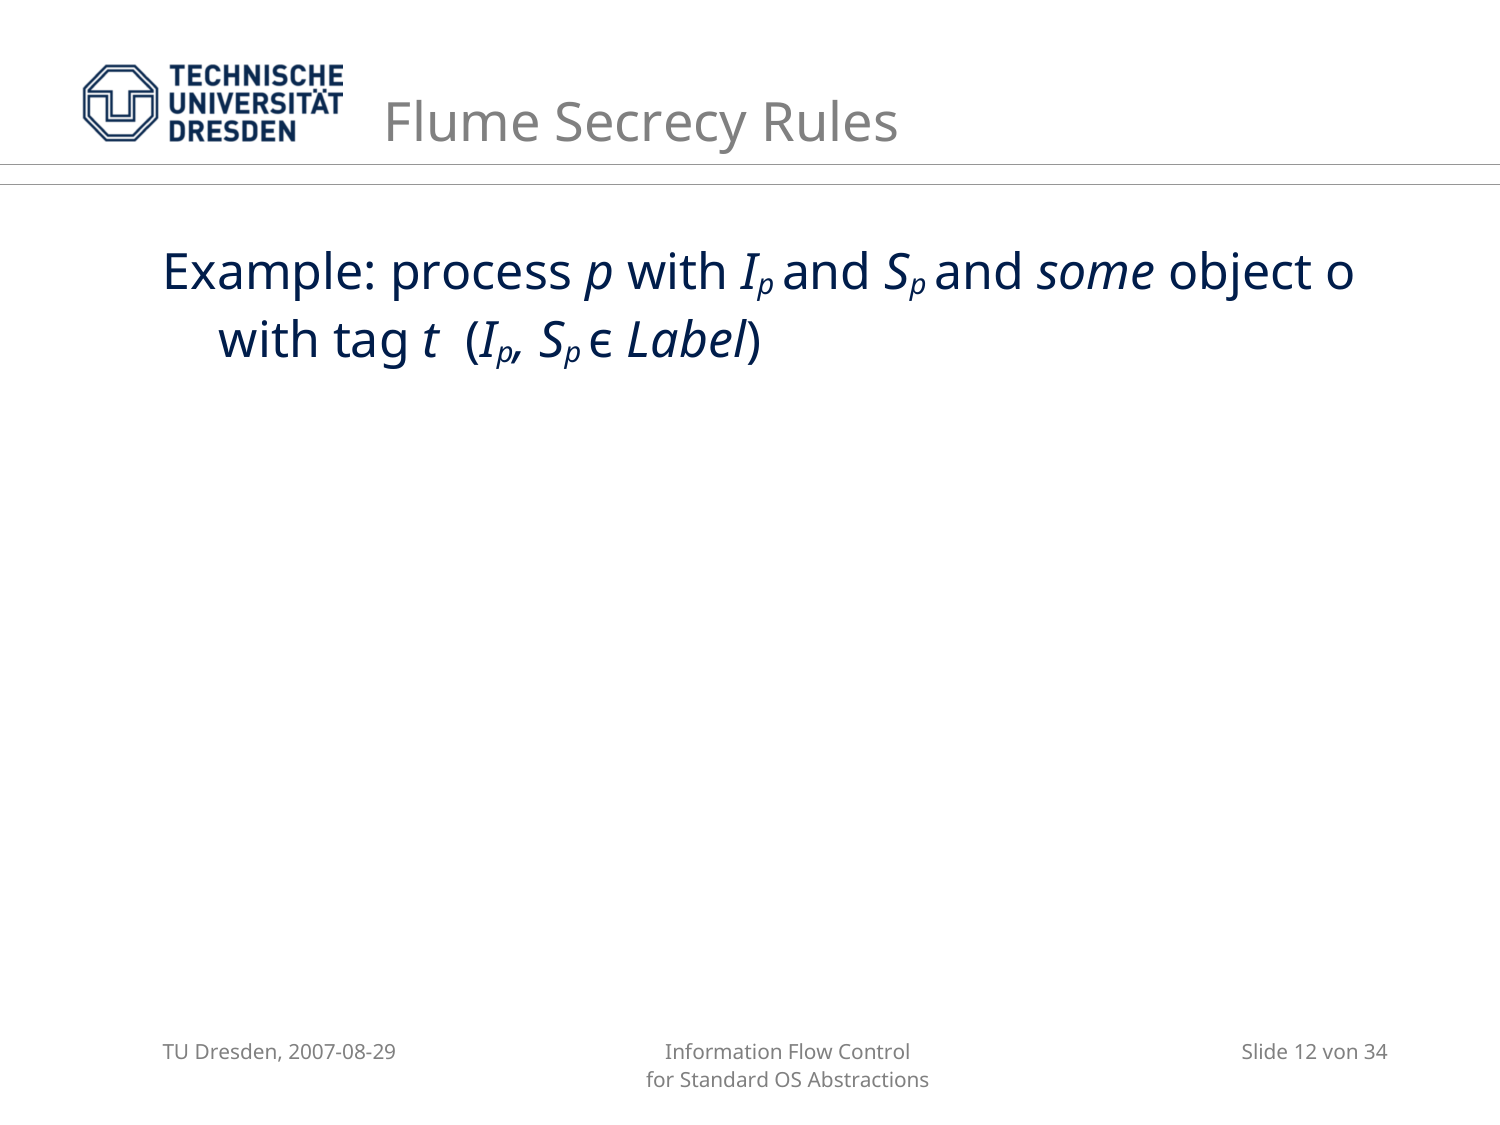

# Flume Secrecy Rules
Example: process p with Ip and Sp and some object o with tag t (Ip, Sp є Label)
Presentation Title
12